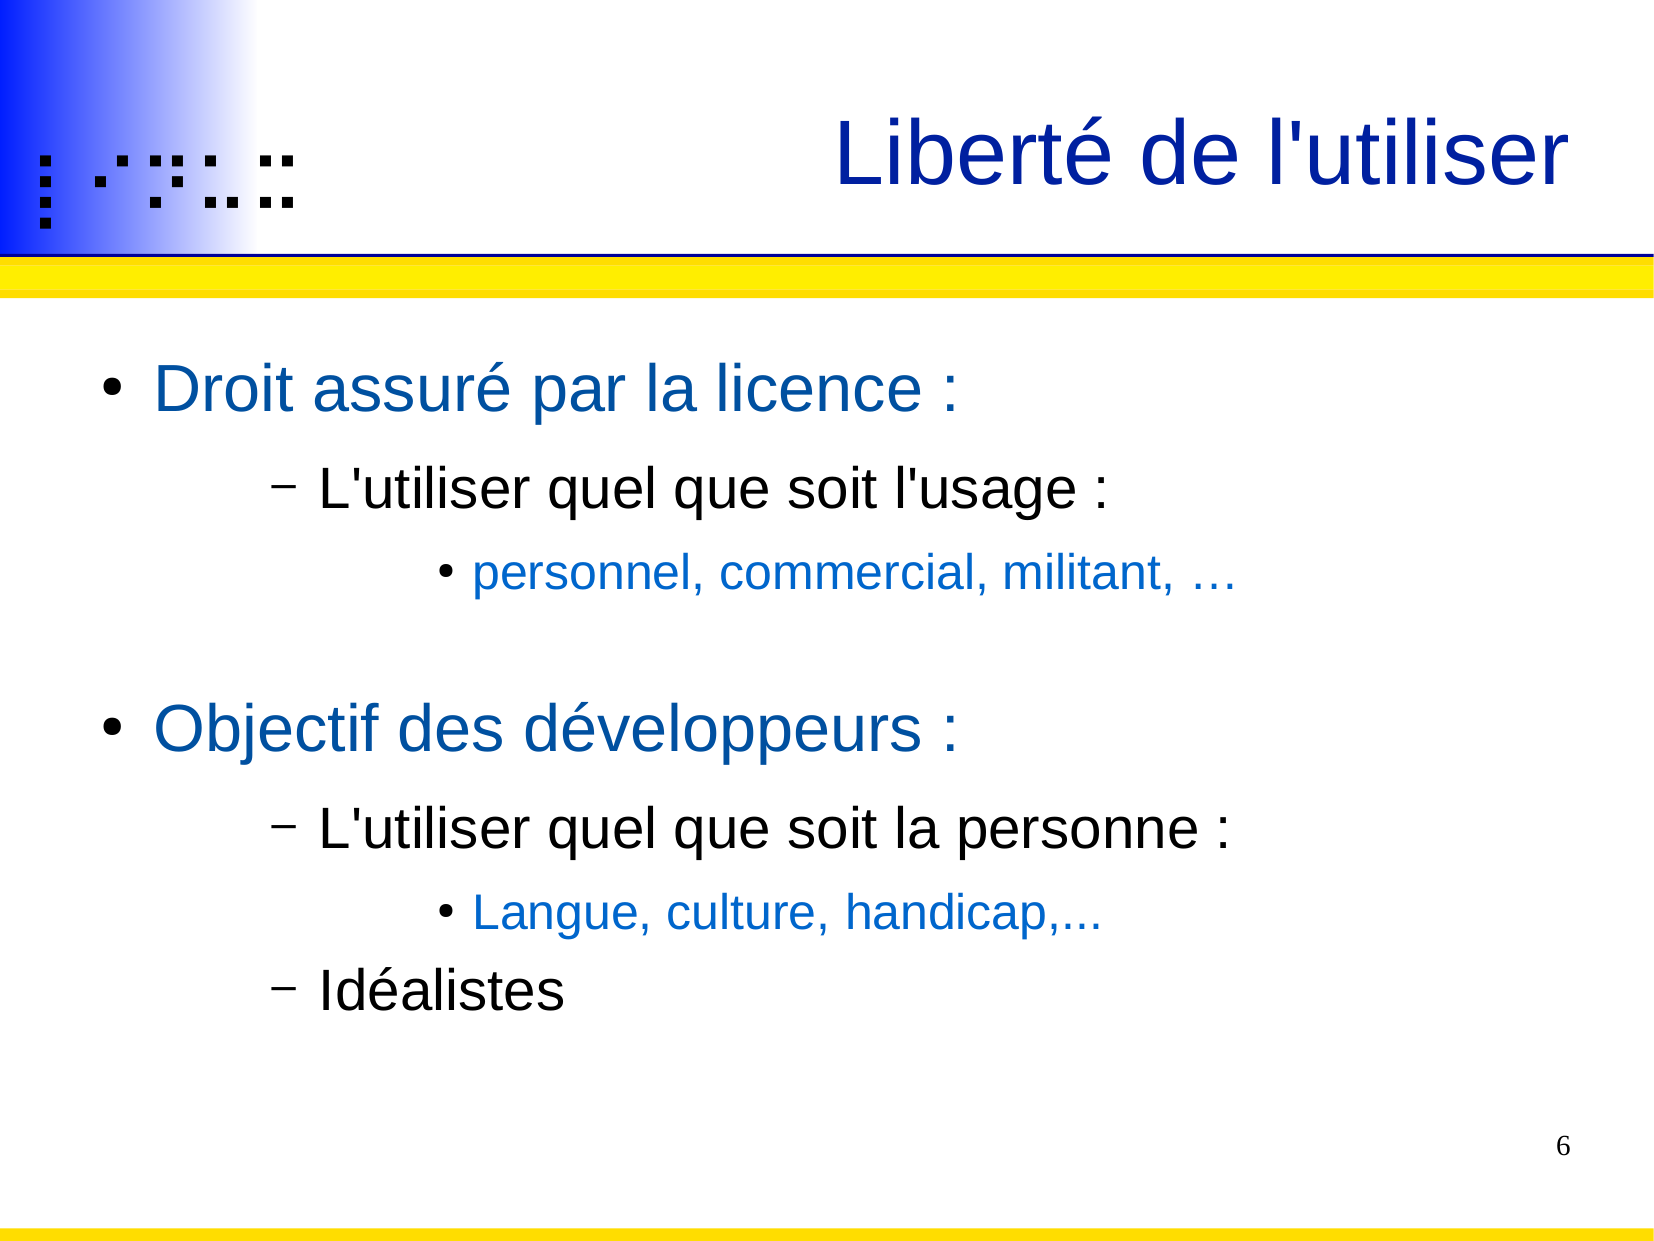

# Liberté de l'utiliser
Droit assuré par la licence :
L'utiliser quel que soit l'usage :
personnel, commercial, militant, …
Objectif des développeurs :
L'utiliser quel que soit la personne :
Langue, culture, handicap,...
Idéalistes
6